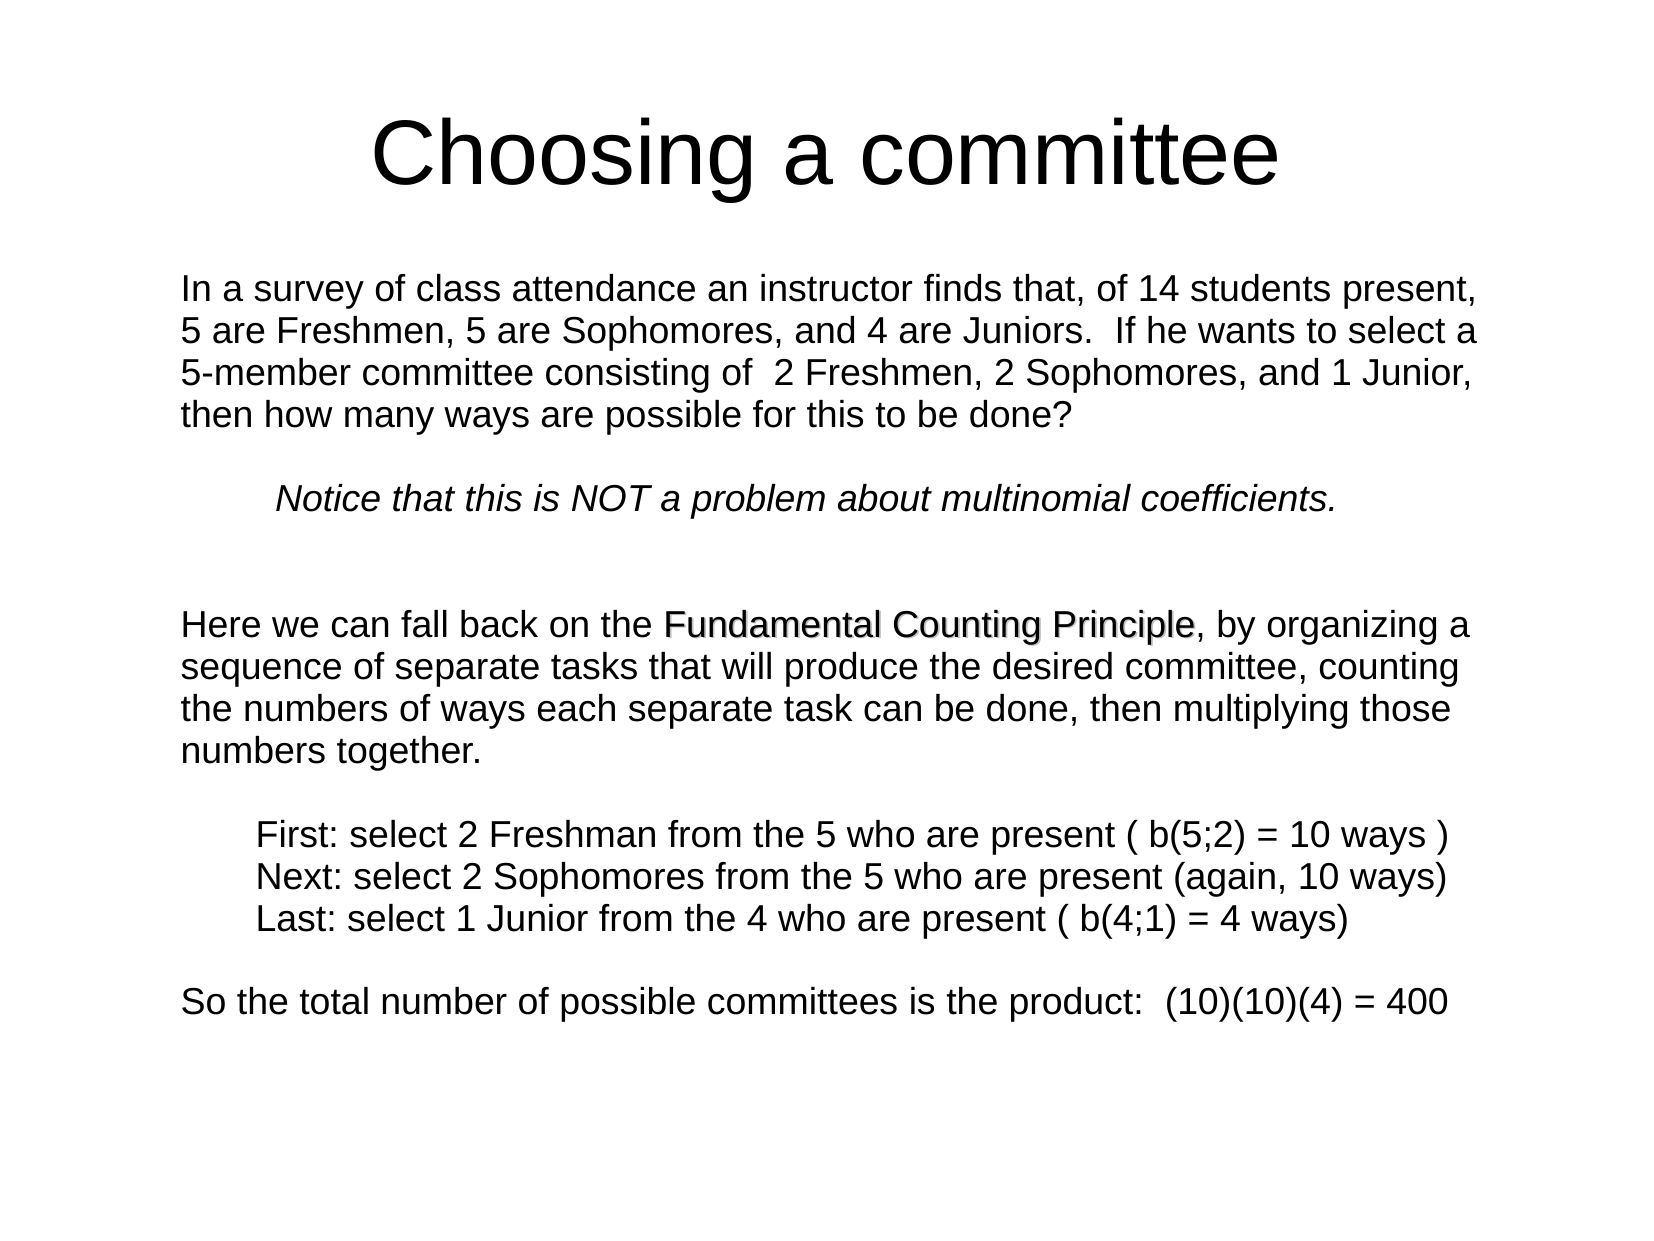

# Choosing a committee
In a survey of class attendance an instructor finds that, of 14 students present,
5 are Freshmen, 5 are Sophomores, and 4 are Juniors. If he wants to select a
5-member committee consisting of 2 Freshmen, 2 Sophomores, and 1 Junior,
then how many ways are possible for this to be done?
 Notice that this is NOT a problem about multinomial coefficients.
Here we can fall back on the Fundamental Counting Principle, by organizing a
sequence of separate tasks that will produce the desired committee, counting
the numbers of ways each separate task can be done, then multiplying those
numbers together.
	First: select 2 Freshman from the 5 who are present ( b(5;2) = 10 ways )
	Next: select 2 Sophomores from the 5 who are present (again, 10 ways)
	Last: select 1 Junior from the 4 who are present ( b(4;1) = 4 ways)
So the total number of possible committees is the product: (10)(10)(4) = 400